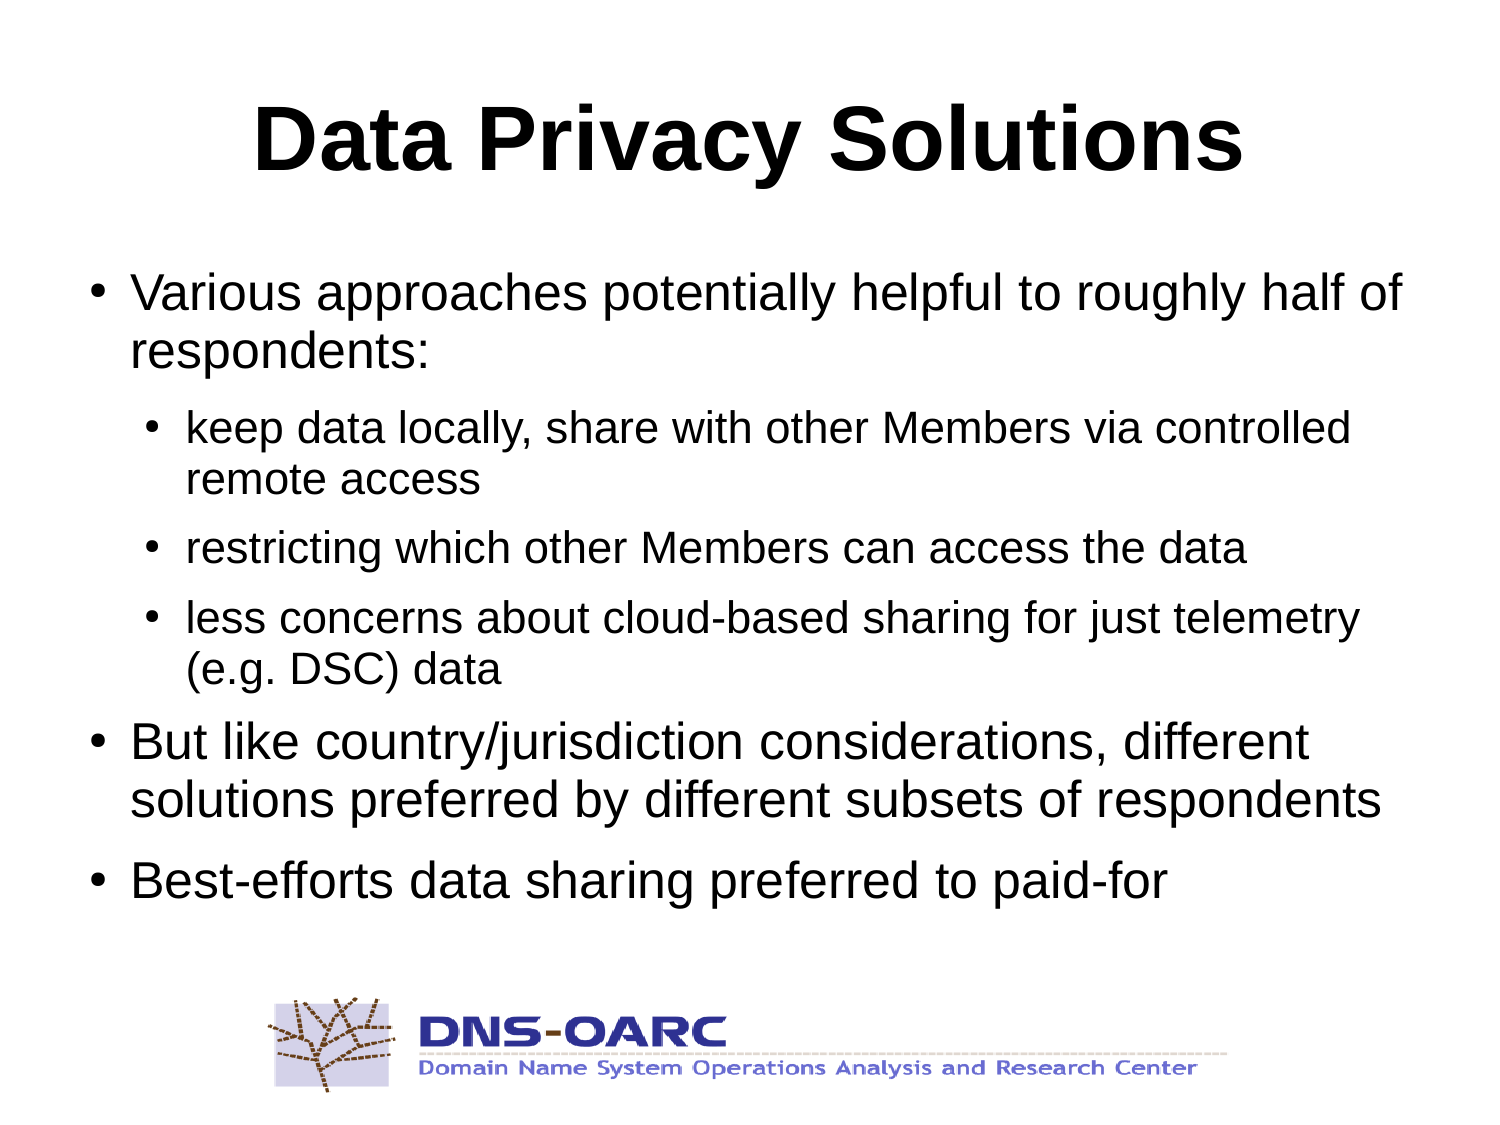

# Data Privacy Solutions
Various approaches potentially helpful to roughly half of respondents:
keep data locally, share with other Members via controlled remote access
restricting which other Members can access the data
less concerns about cloud-based sharing for just telemetry (e.g. DSC) data
But like country/jurisdiction considerations, different solutions preferred by different subsets of respondents
Best-efforts data sharing preferred to paid-for